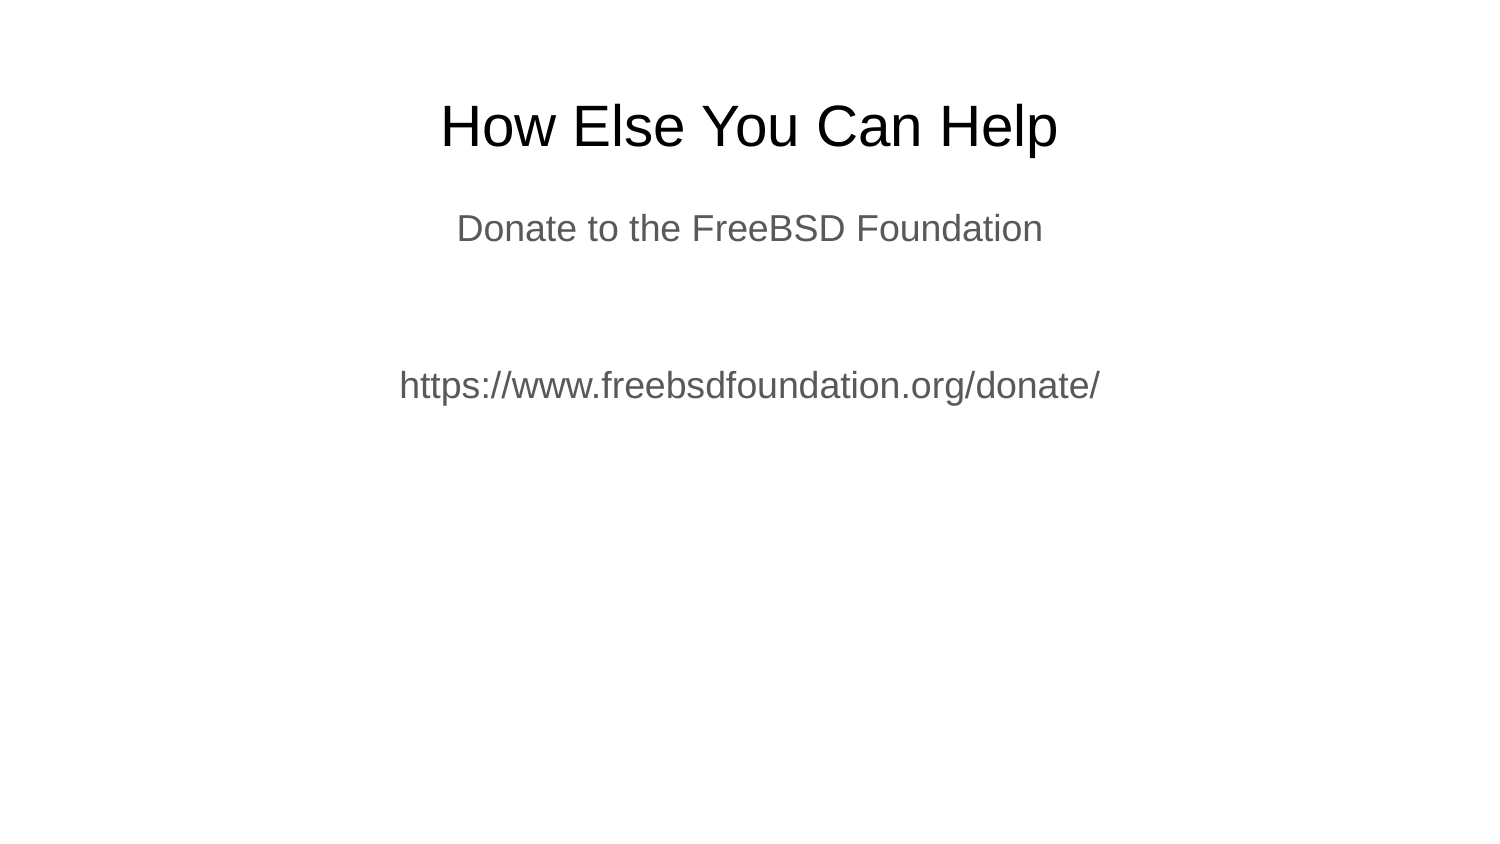

# How Else You Can Help
Donate to the FreeBSD Foundation
https://www.freebsdfoundation.org/donate/